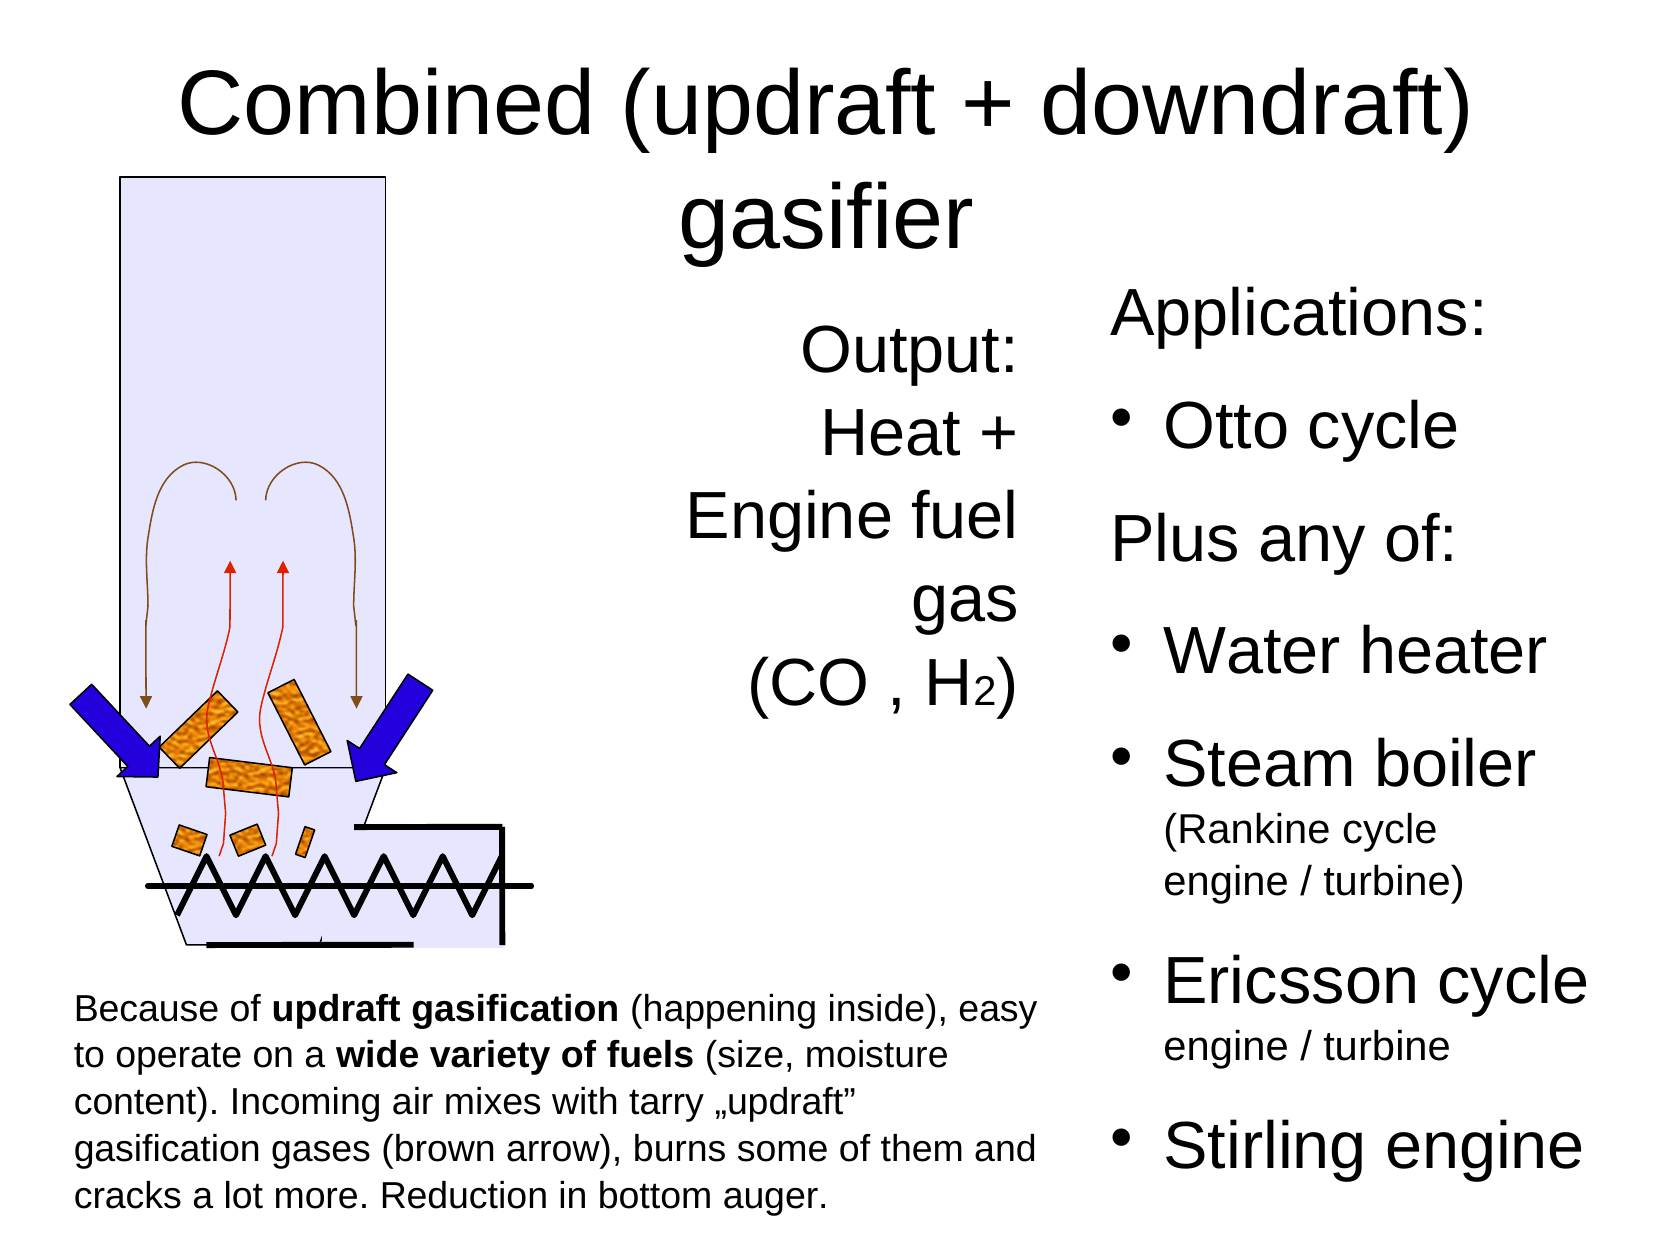

# Combined (updraft + downdraft) gasifier
Applications:
Otto cycle
Plus any of:
Water heater
Steam boiler (Rankine cycle engine / turbine)
Ericsson cycle engine / turbine
Stirling engine
Output:
Heat +
Engine fuel gas
(CO , H2)
Because of updraft gasification (happening inside), easy to operate on a wide variety of fuels (size, moisture content). Incoming air mixes with tarry „updraft” gasification gases (brown arrow), burns some of them and cracks a lot more. Reduction in bottom auger.